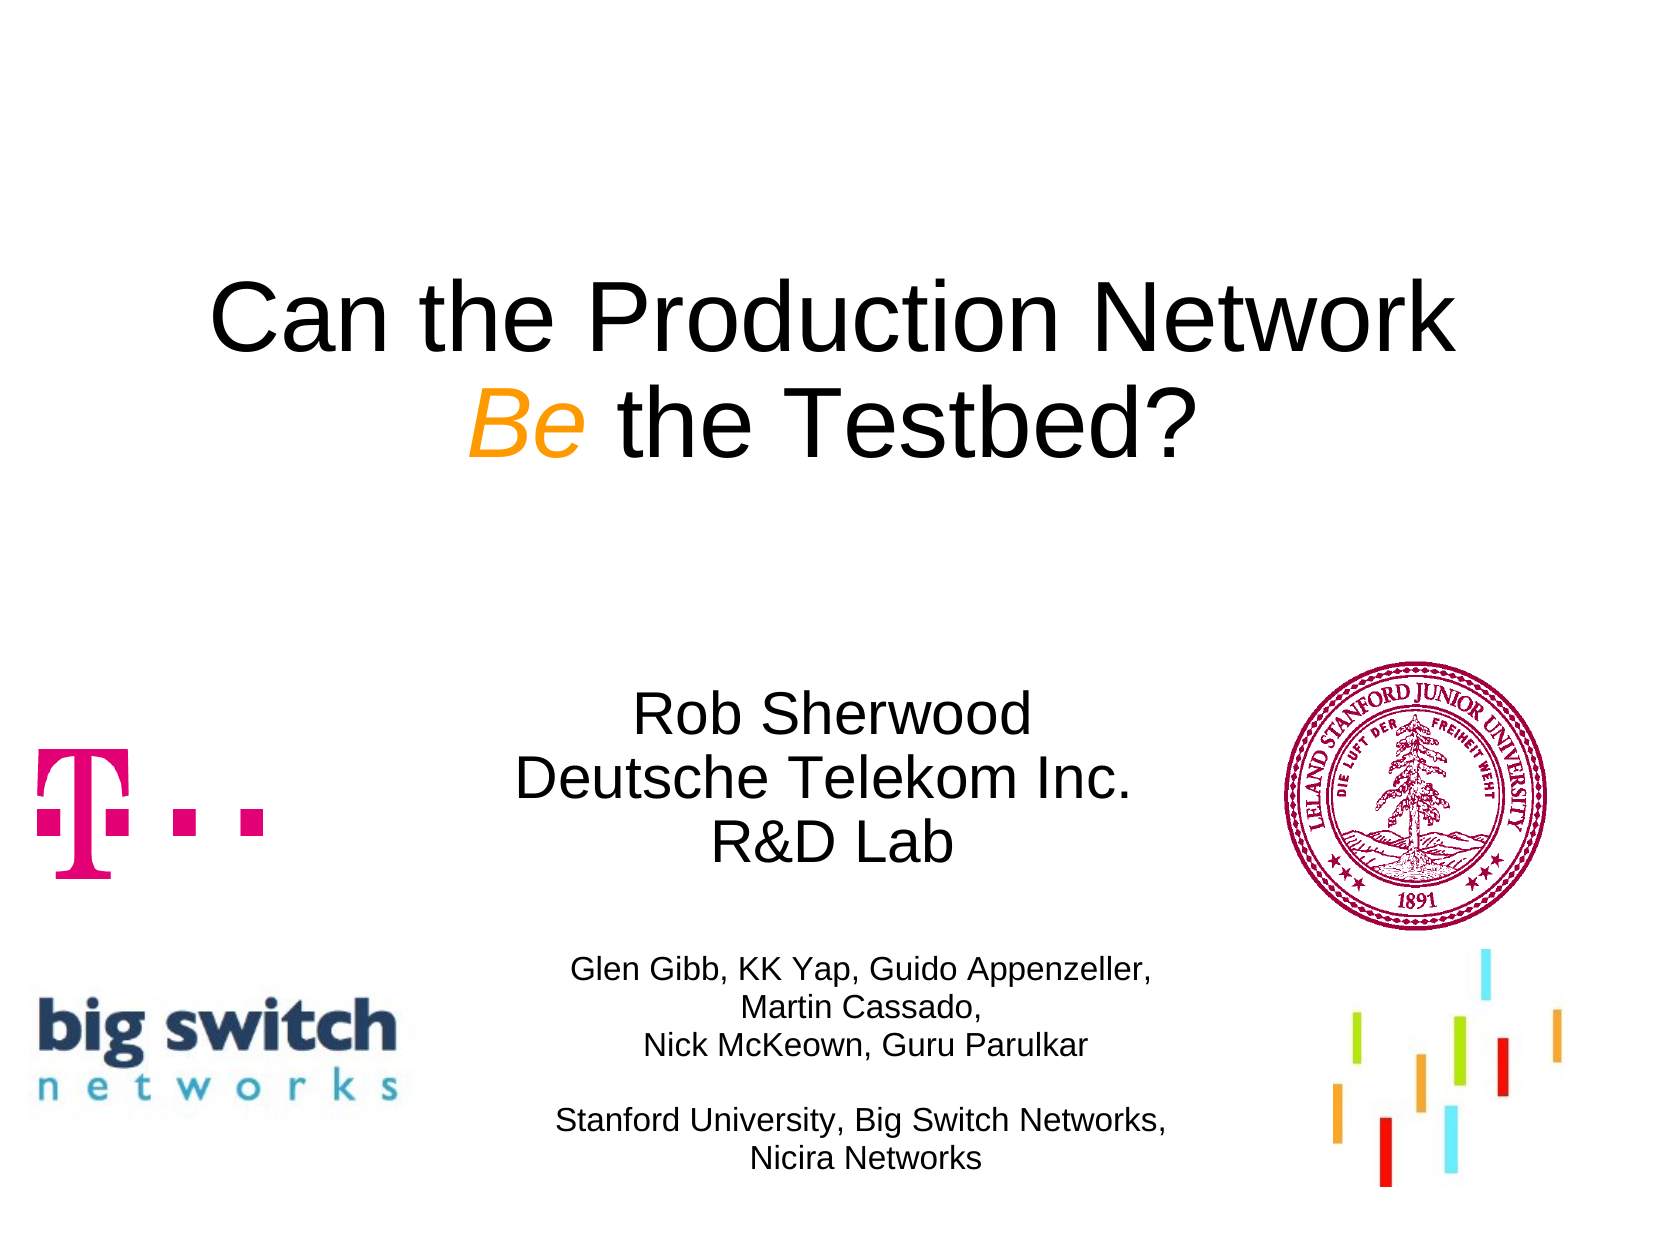

# Can the Production Network Be the Testbed?
Rob Sherwood
Deutsche Telekom Inc.
R&D Lab
Glen Gibb, KK Yap, Guido Appenzeller,
Martin Cassado,
Nick McKeown, Guru Parulkar
Stanford University, Big Switch Networks,
Nicira Networks